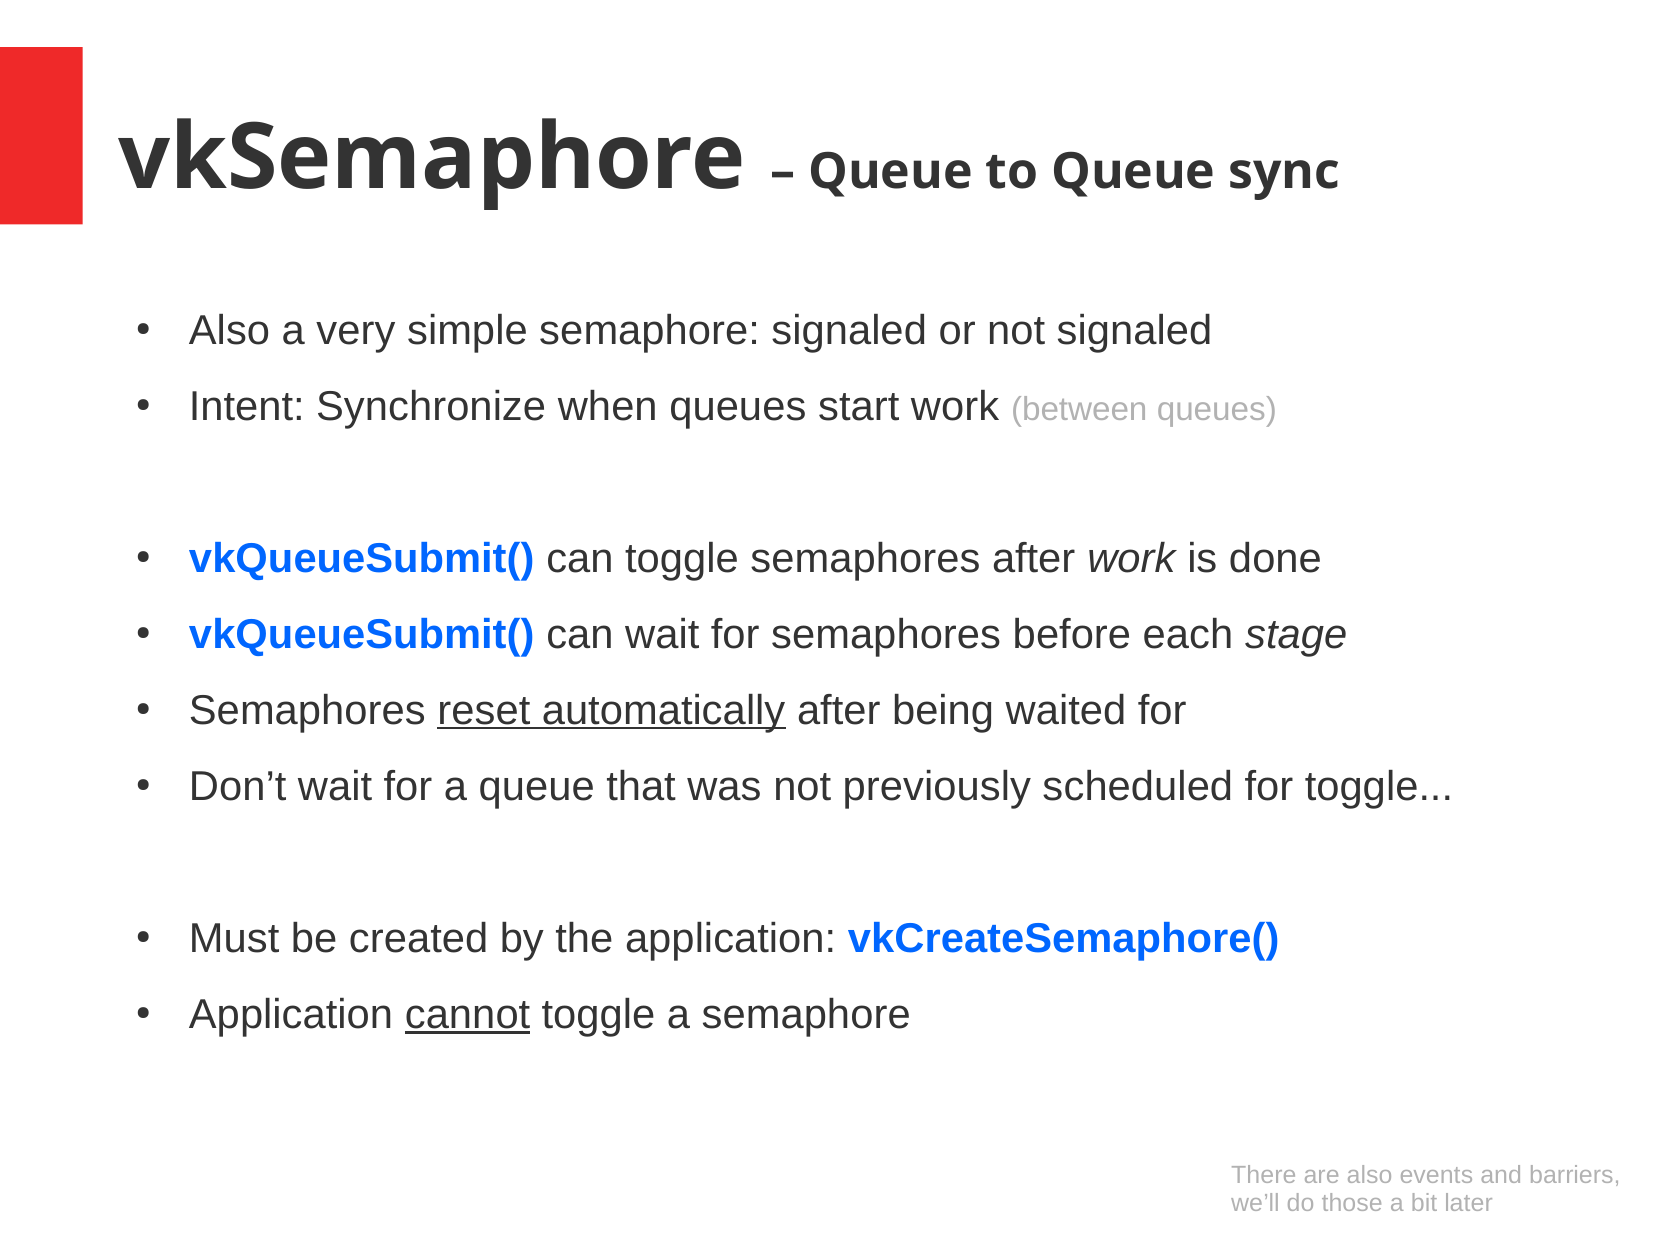

# vkSemaphore – Queue to Queue sync
Also a very simple semaphore: signaled or not signaled
Intent: Synchronize when queues start work (between queues)
vkQueueSubmit() can toggle semaphores after work is done
vkQueueSubmit() can wait for semaphores before each stage
Semaphores reset automatically after being waited for
Don’t wait for a queue that was not previously scheduled for toggle...
Must be created by the application: vkCreateSemaphore()
Application cannot toggle a semaphore
There are also events and barriers,
we’ll do those a bit later